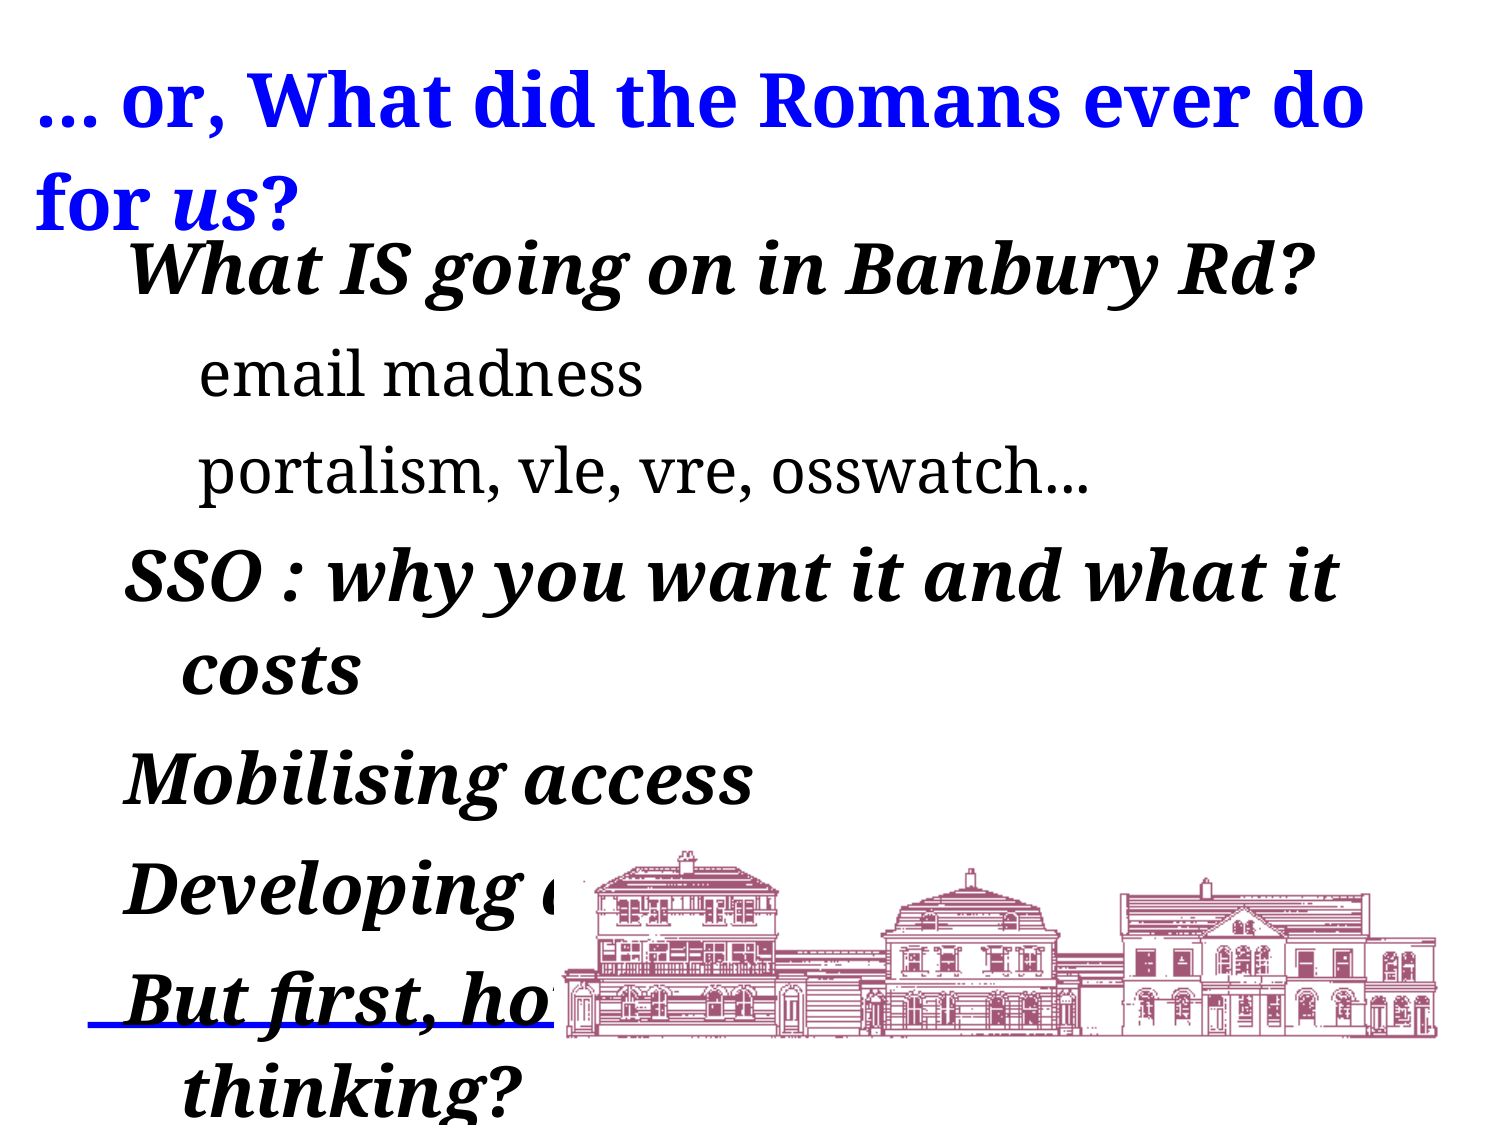

# ... or, What did the Romans ever do for us?
What IS going on in Banbury Rd?
email madness
portalism, vle, vre, osswatch...
SSO : why you want it and what it costs
Mobilising access
Developing an ICT team
But first, how about some strategic thinking?